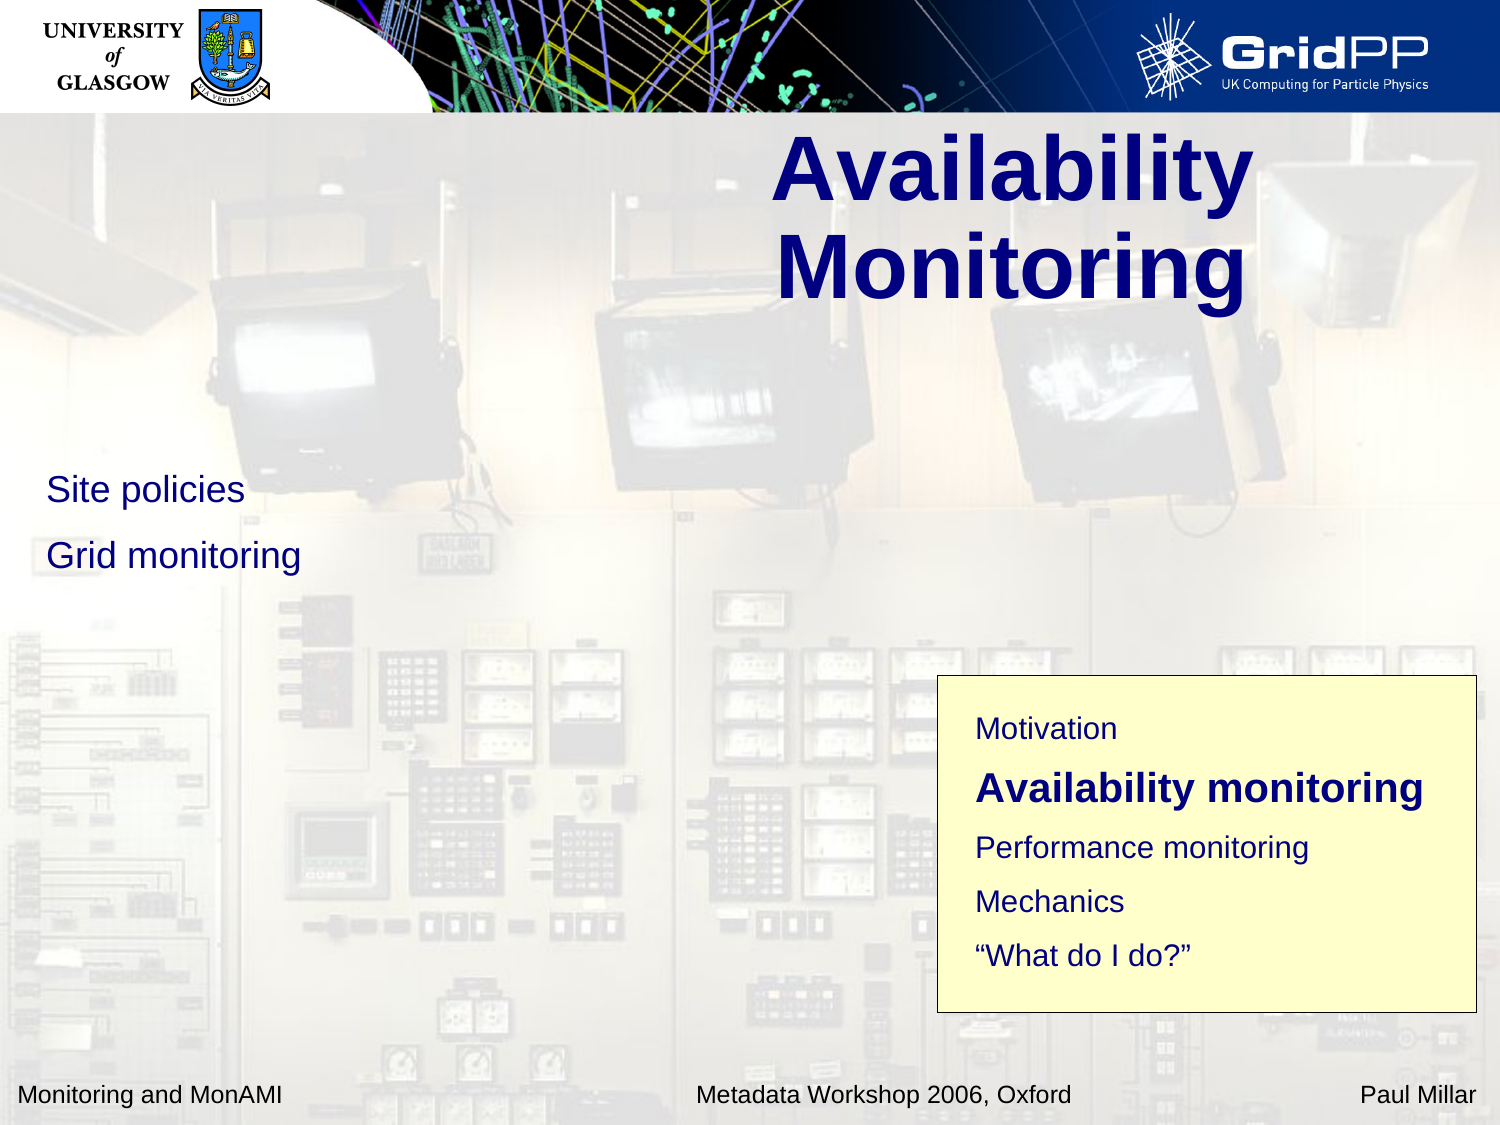

# Availability Monitoring
Site policies
Grid monitoring
Motivation
Availability monitoring
Performance monitoring
Mechanics
“What do I do?”